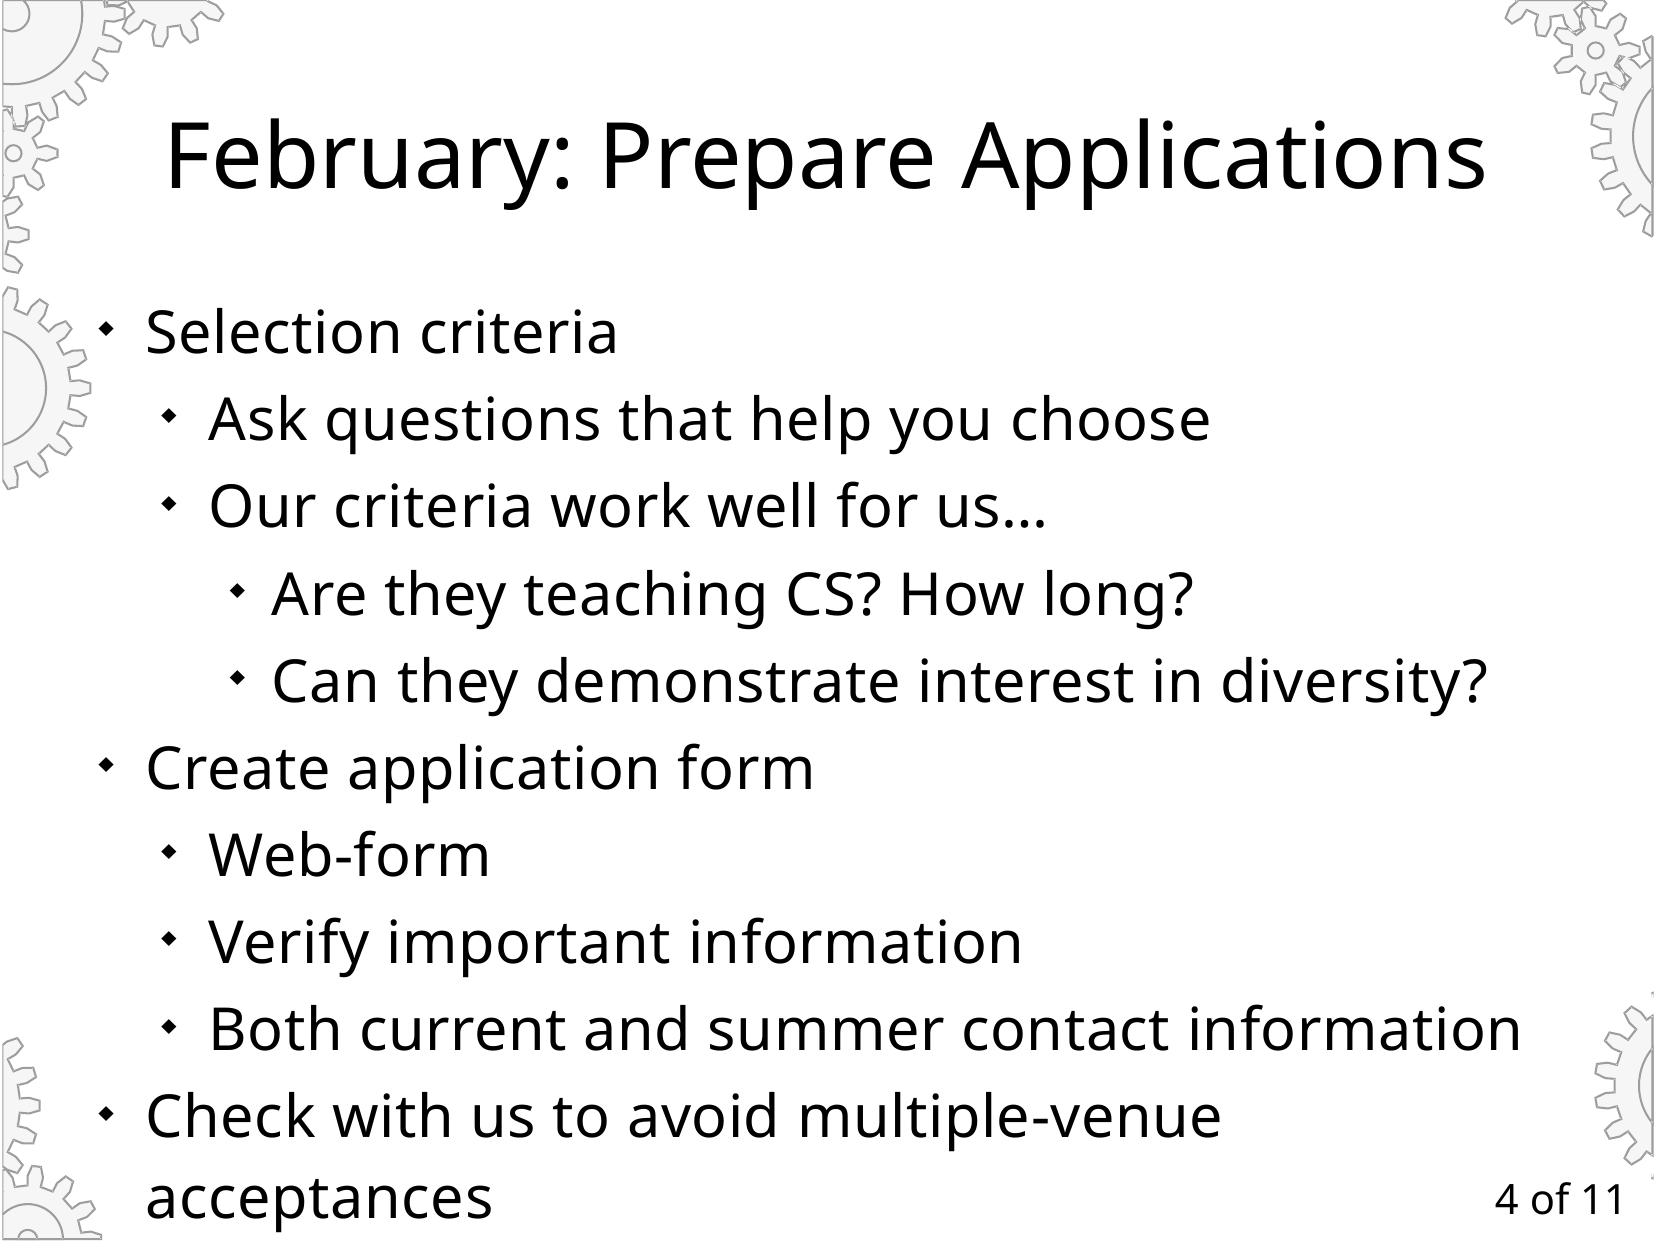

# February: Prepare Applications
Selection criteria
Ask questions that help you choose
Our criteria work well for us…
Are they teaching CS? How long?
Can they demonstrate interest in diversity?
Create application form
Web-form
Verify important information
Both current and summer contact information
Check with us to avoid multiple-venue acceptances